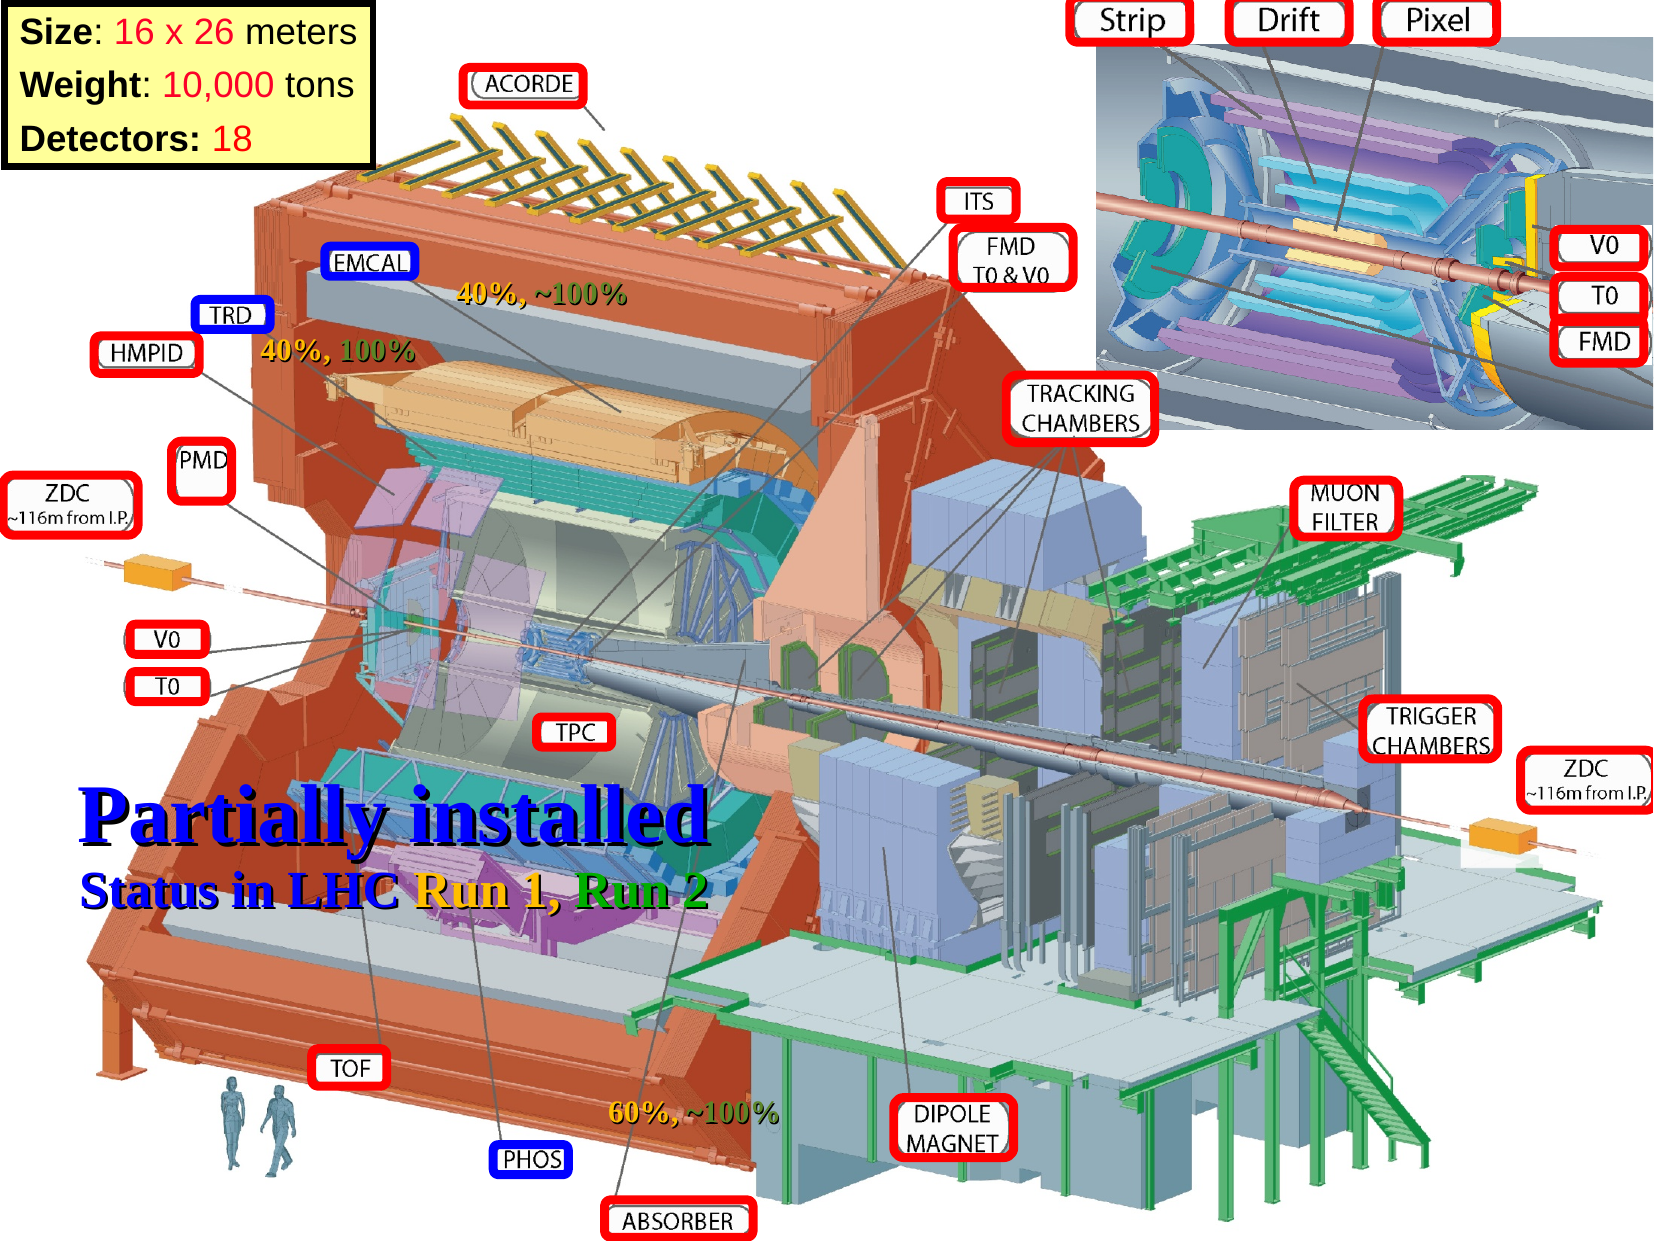

Size: 16 x 26 meters
Weight: 10,000 tons
Detectors: 18
40%, ~100%
40%, 100%
Partially installed
Status in LHC Run 1, Run 2
60%, ~100%